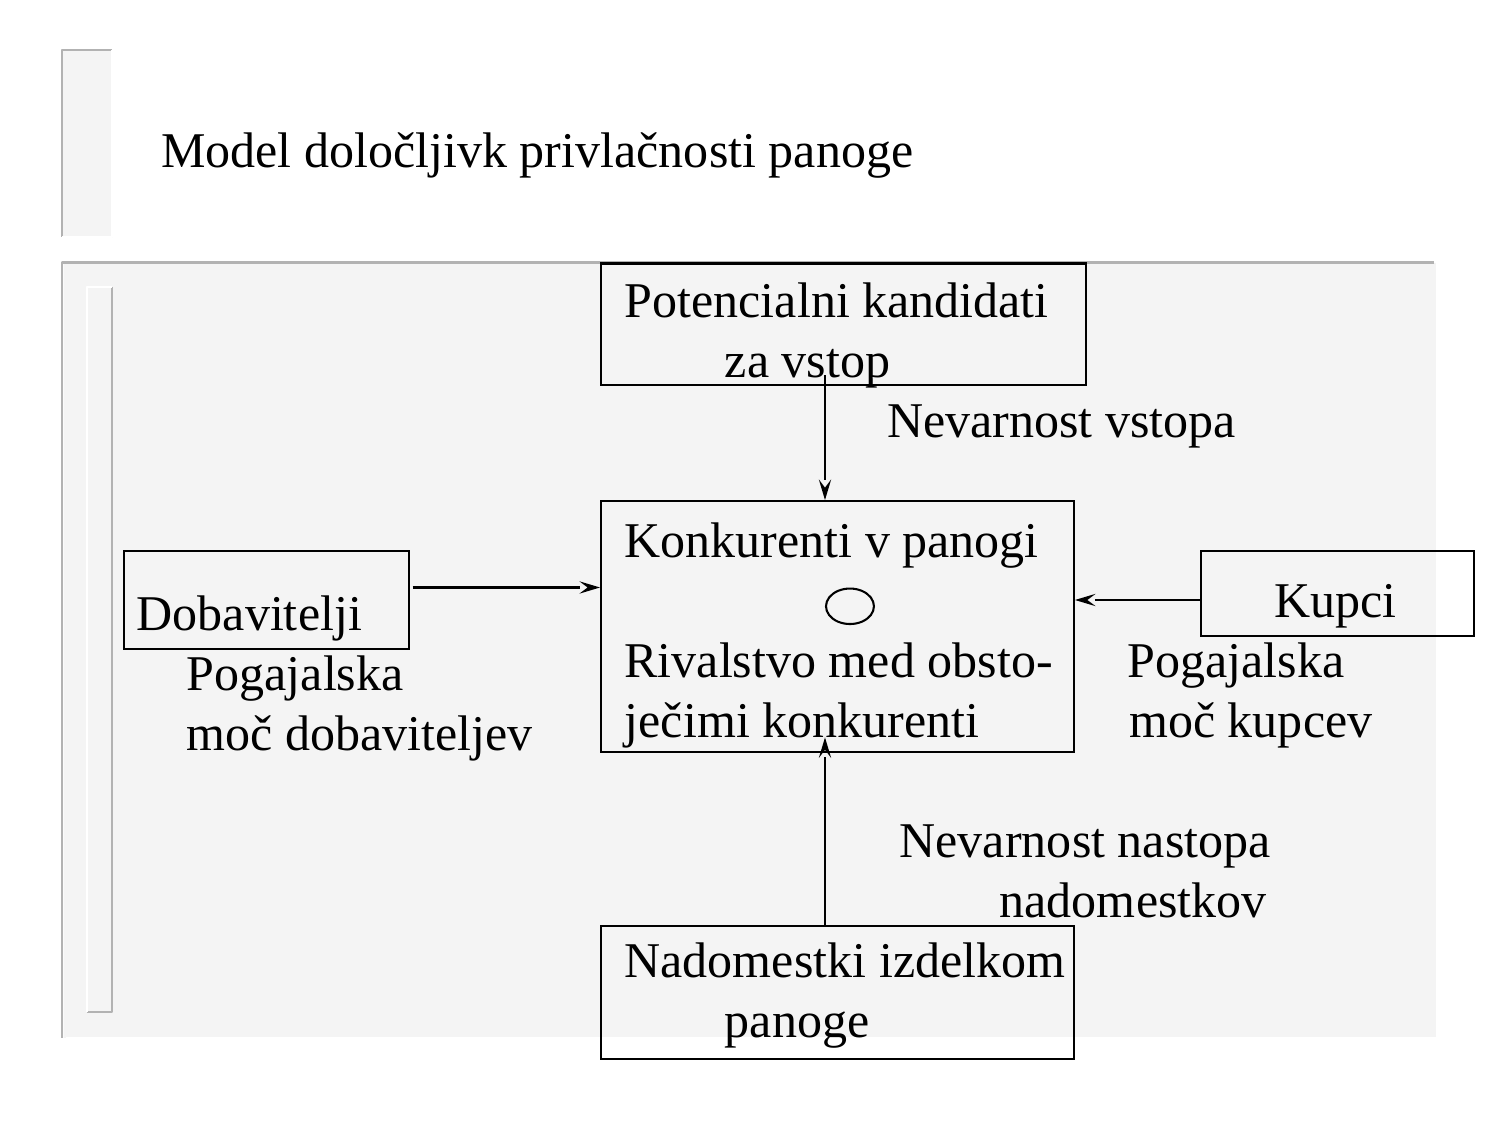

Model določljivk privlačnosti panoge
Potencialni kandidati
 za vstop
 Nevarnost vstopa
Konkurenti v panogi
 Kupci
Rivalstvo med obsto- Pogajalska
ječimi konkurenti moč kupcev
 Nevarnost nastopa
 nadomestkov
Nadomestki izdelkom
 panoge
Dobavitelji
 Pogajalska
 moč dobaviteljev